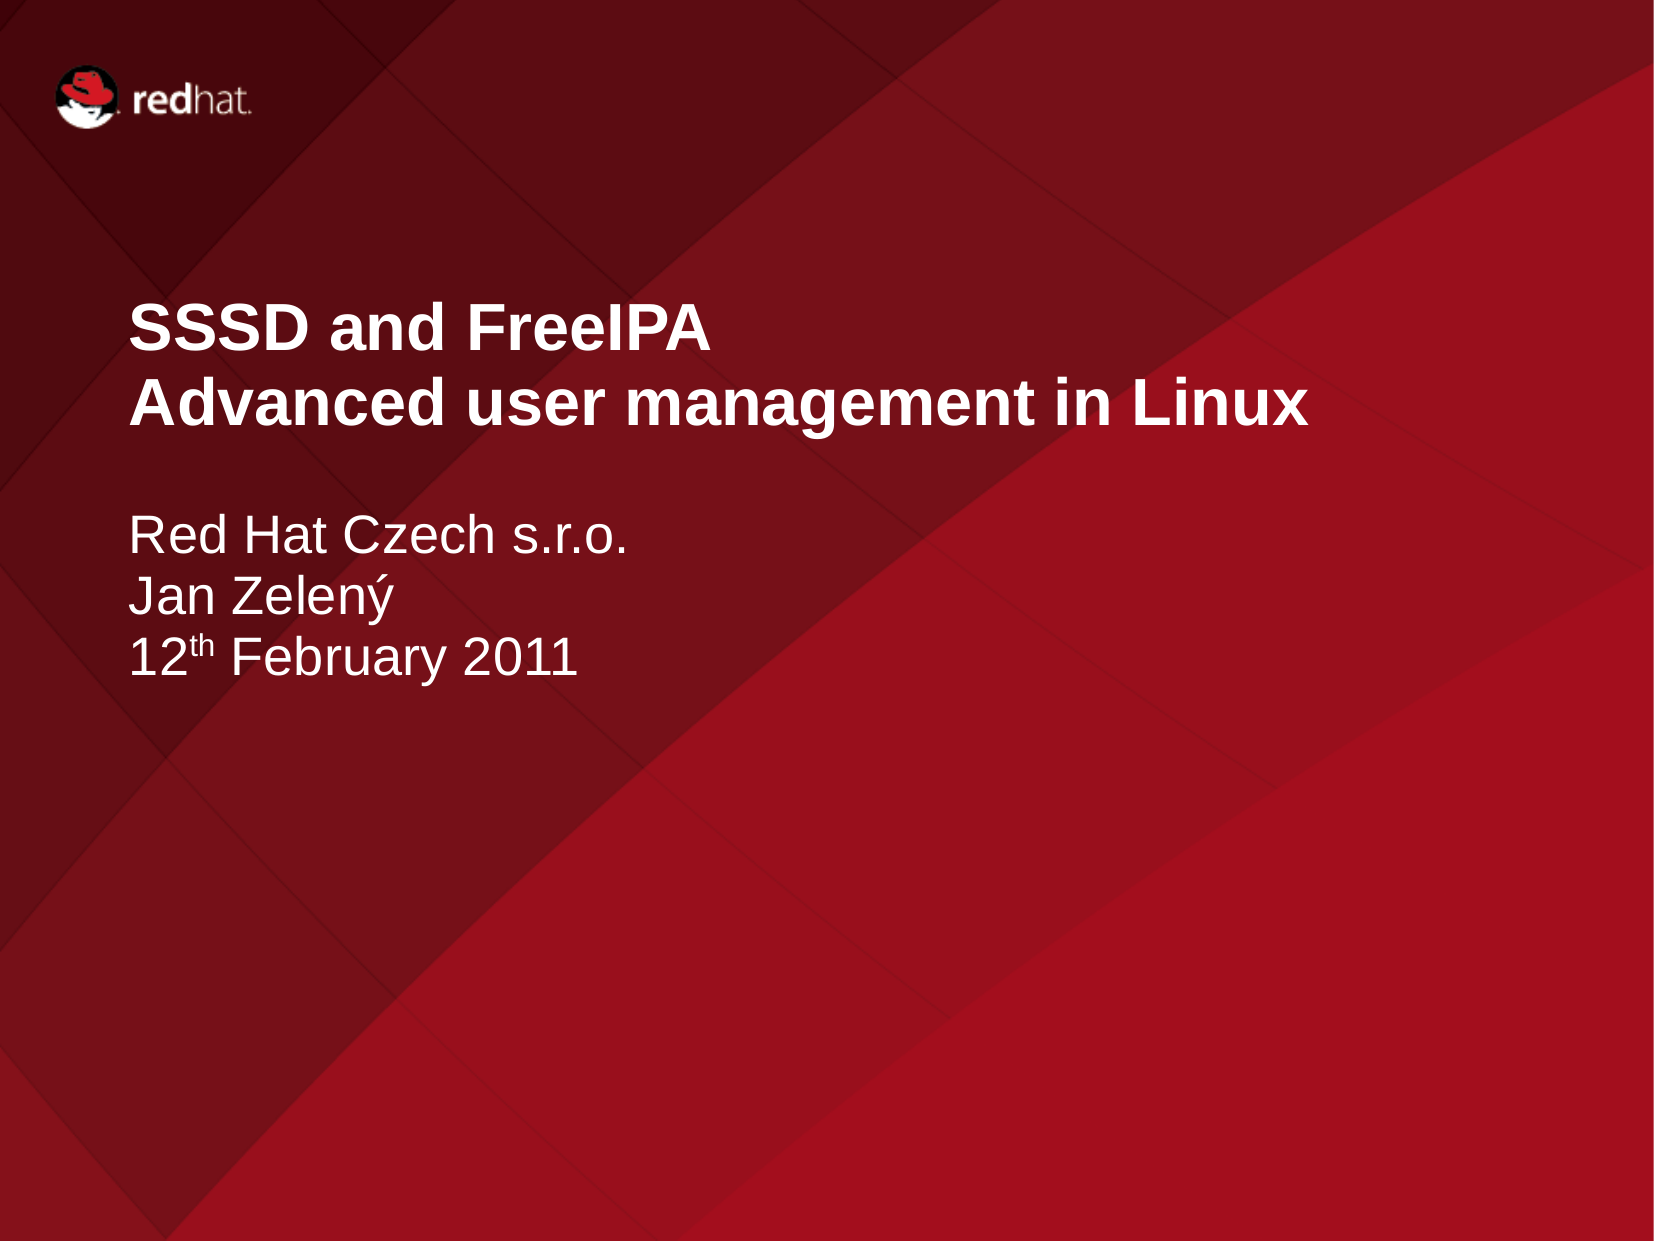

SSSD and FreeIPA
Advanced user management in Linux
Red Hat Czech s.r.o.
Jan Zelený
12th February 2011